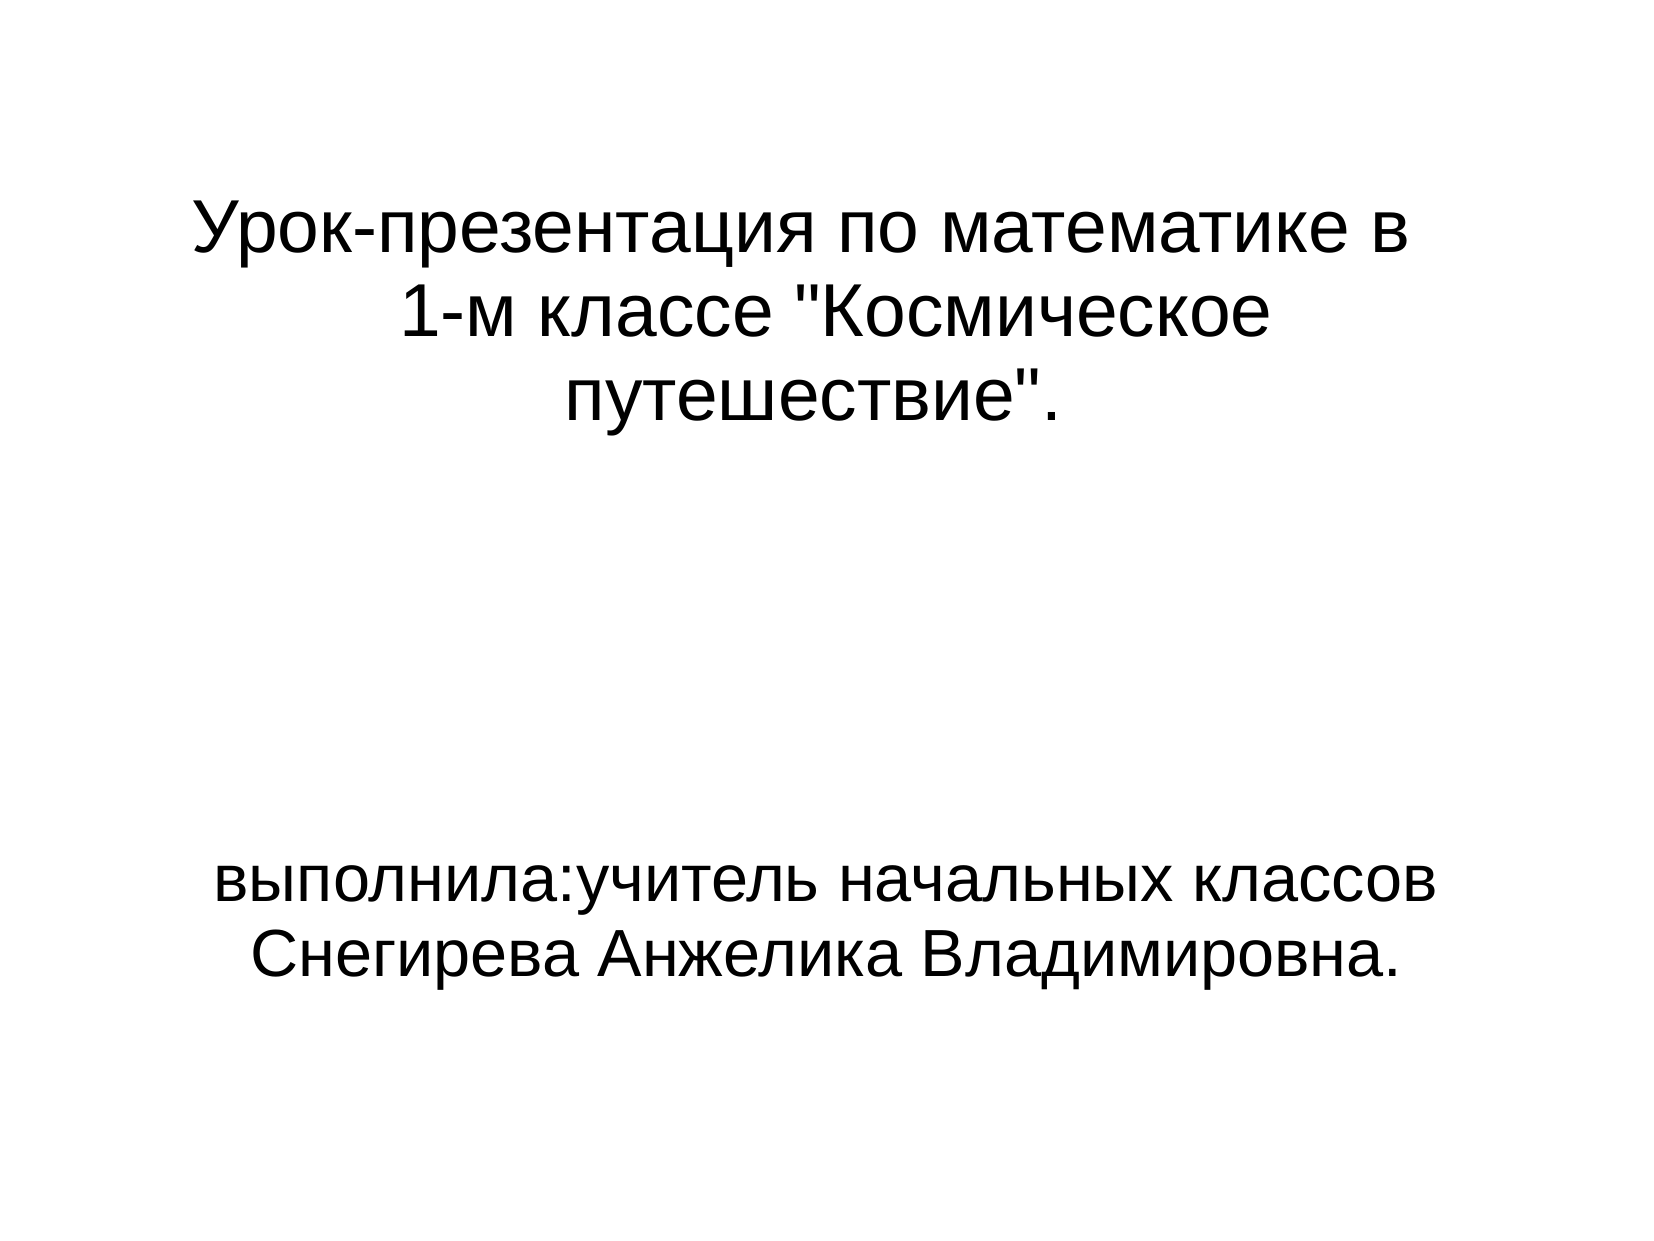

# выполнила:учитель начальных классов Снегирева Анжелика Владимировна.
Урок-презентация по математике в 1-м классе "Космическое путешествие".